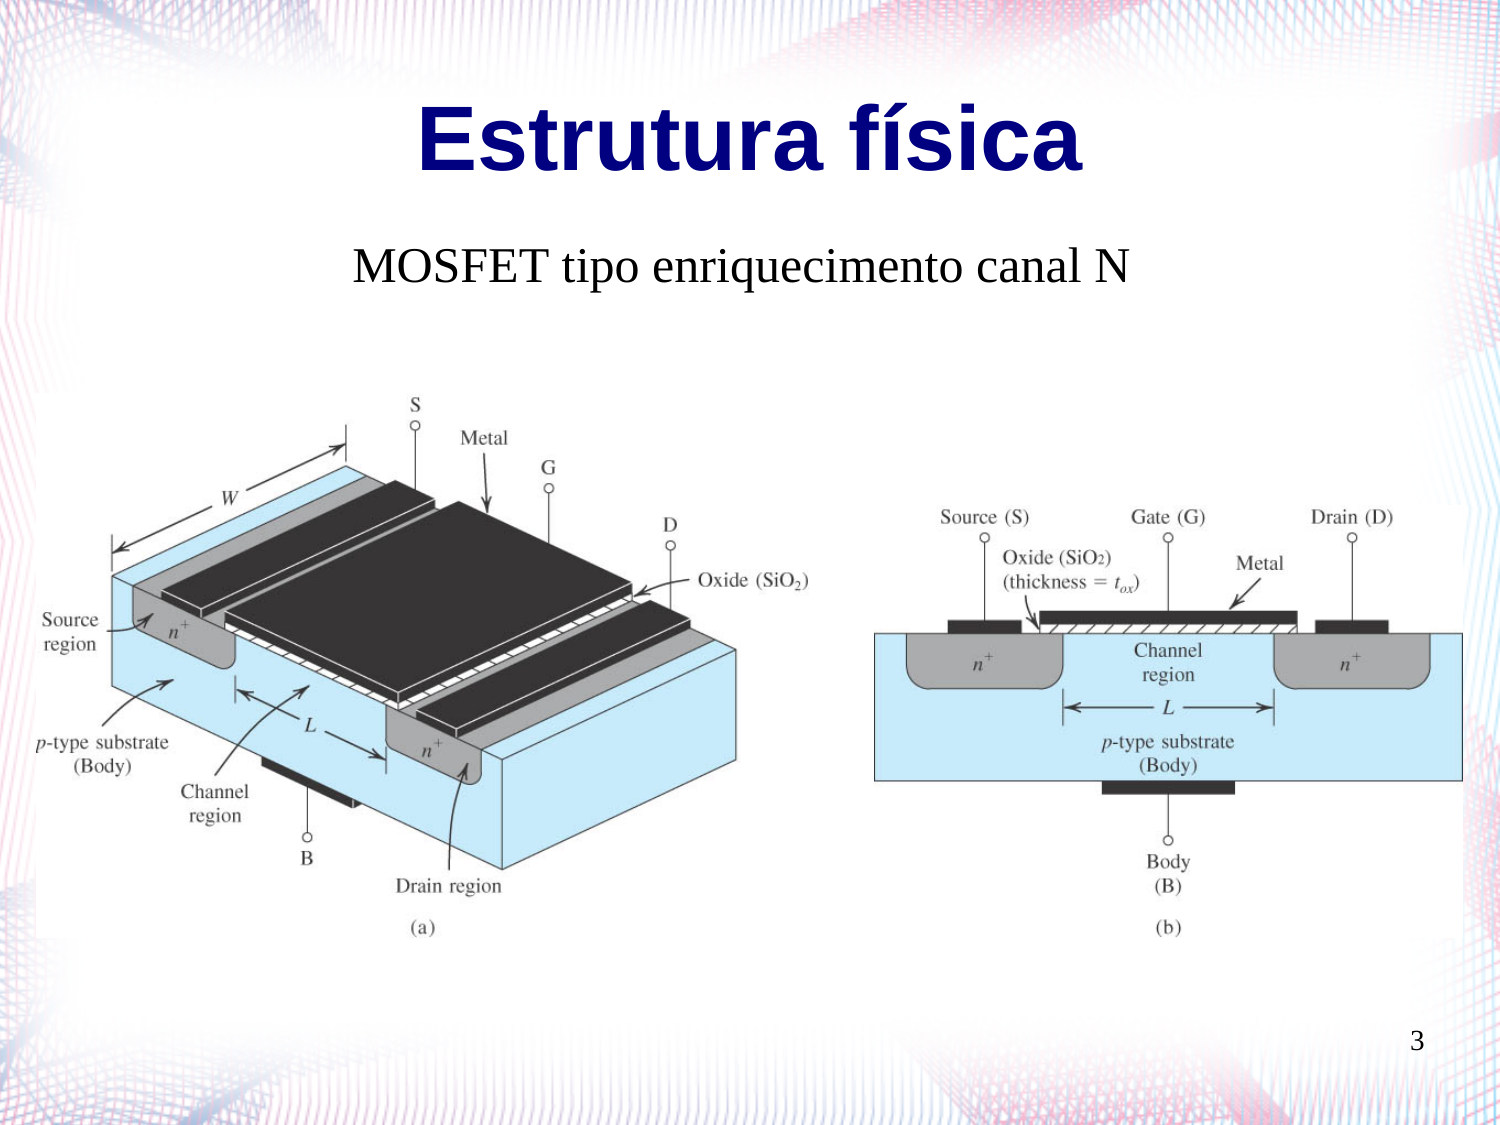

# Estrutura física
MOSFET tipo enriquecimento canal N
3